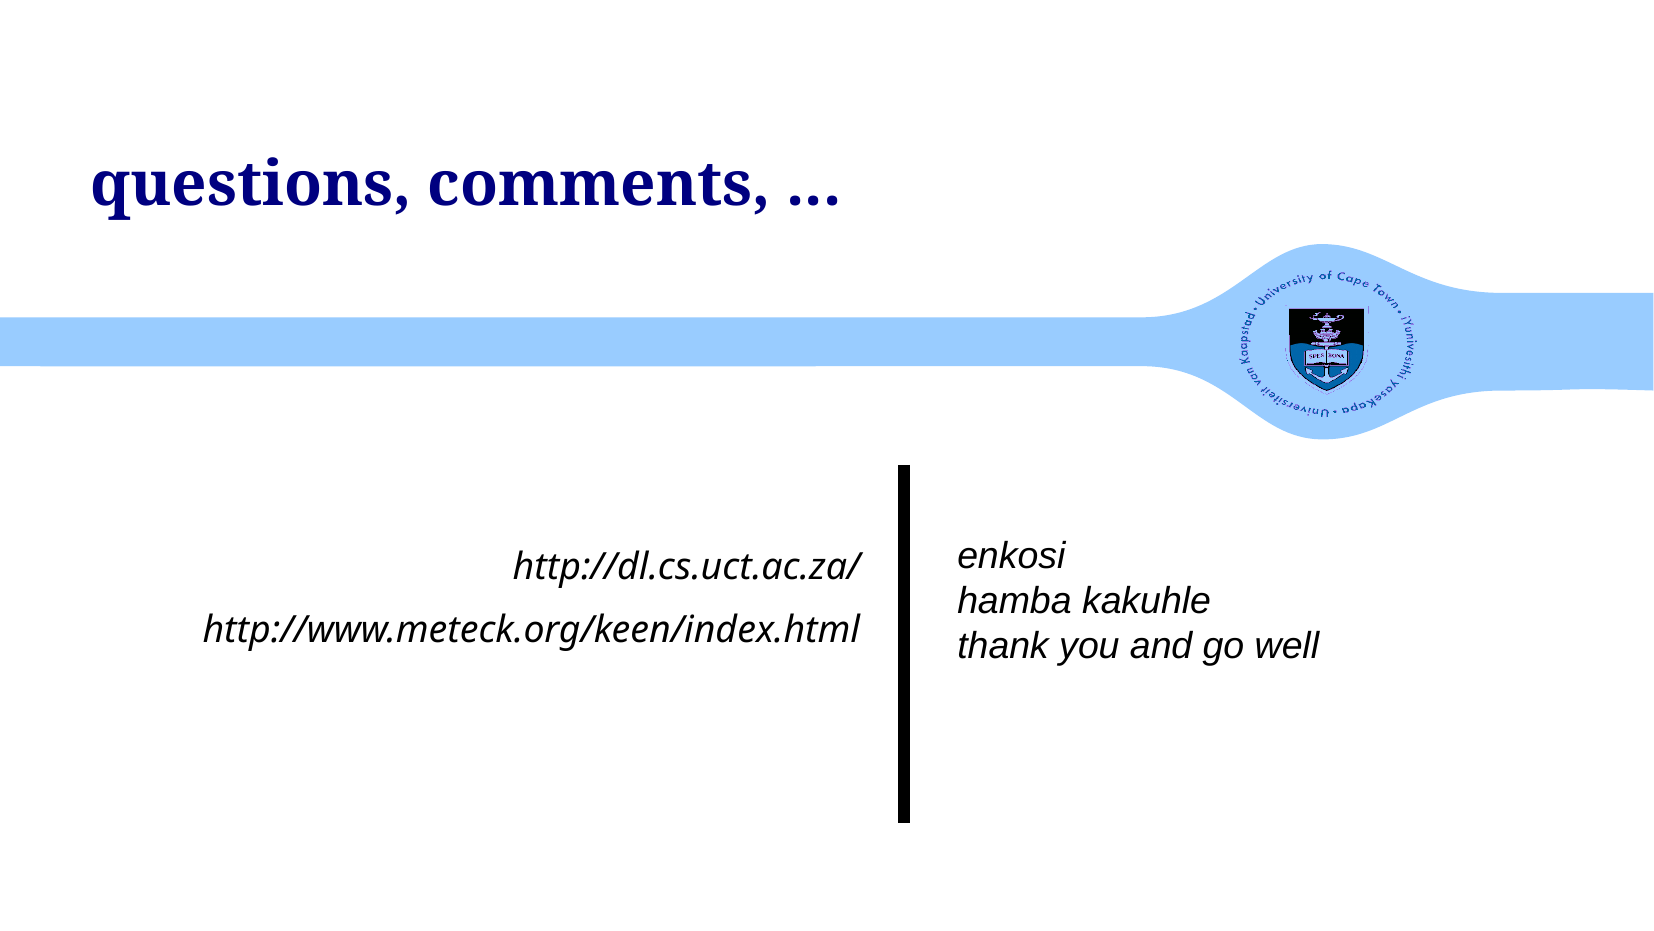

# questions, comments, ...
enkosi
hamba kakuhle
thank you and go well
http://dl.cs.uct.ac.za/
http://www.meteck.org/keen/index.html